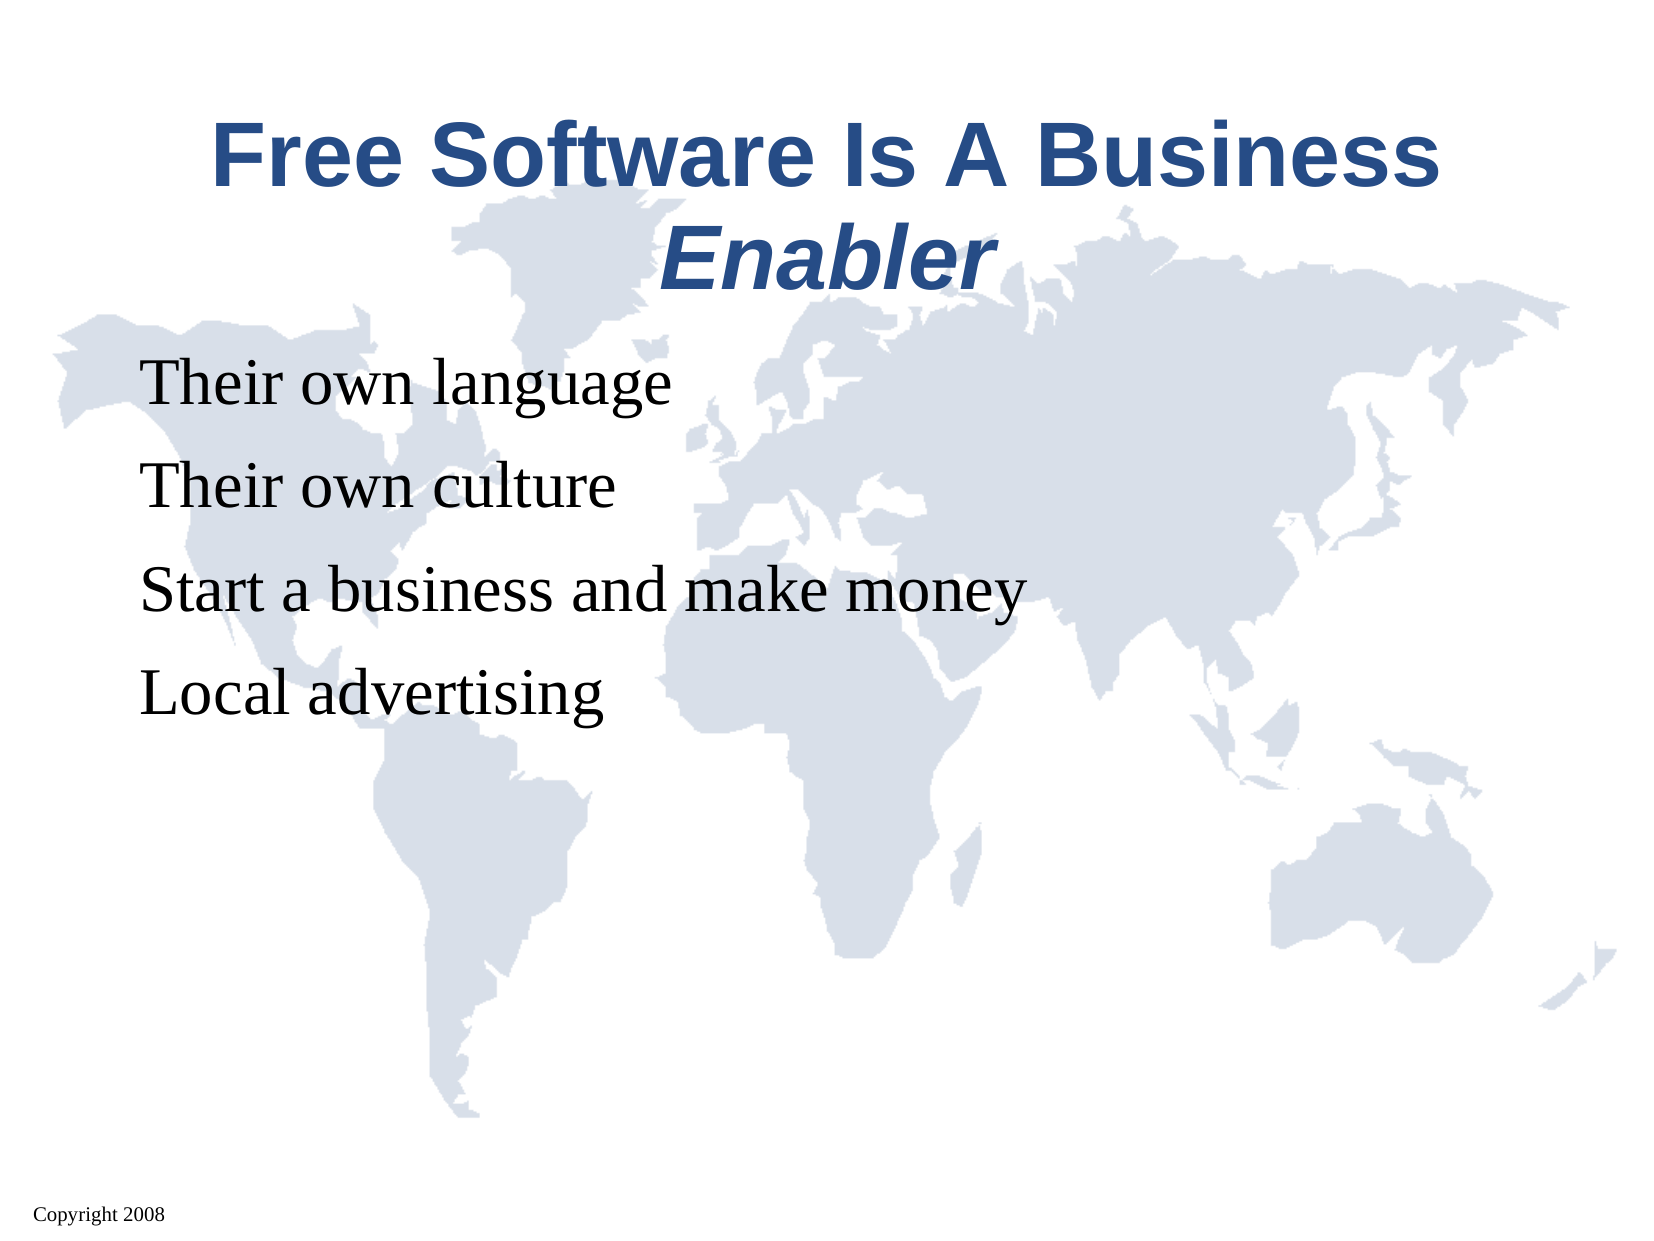

# Free Software Is A Business Enabler
Their own language
Their own culture
Start a business and make money
Local advertising